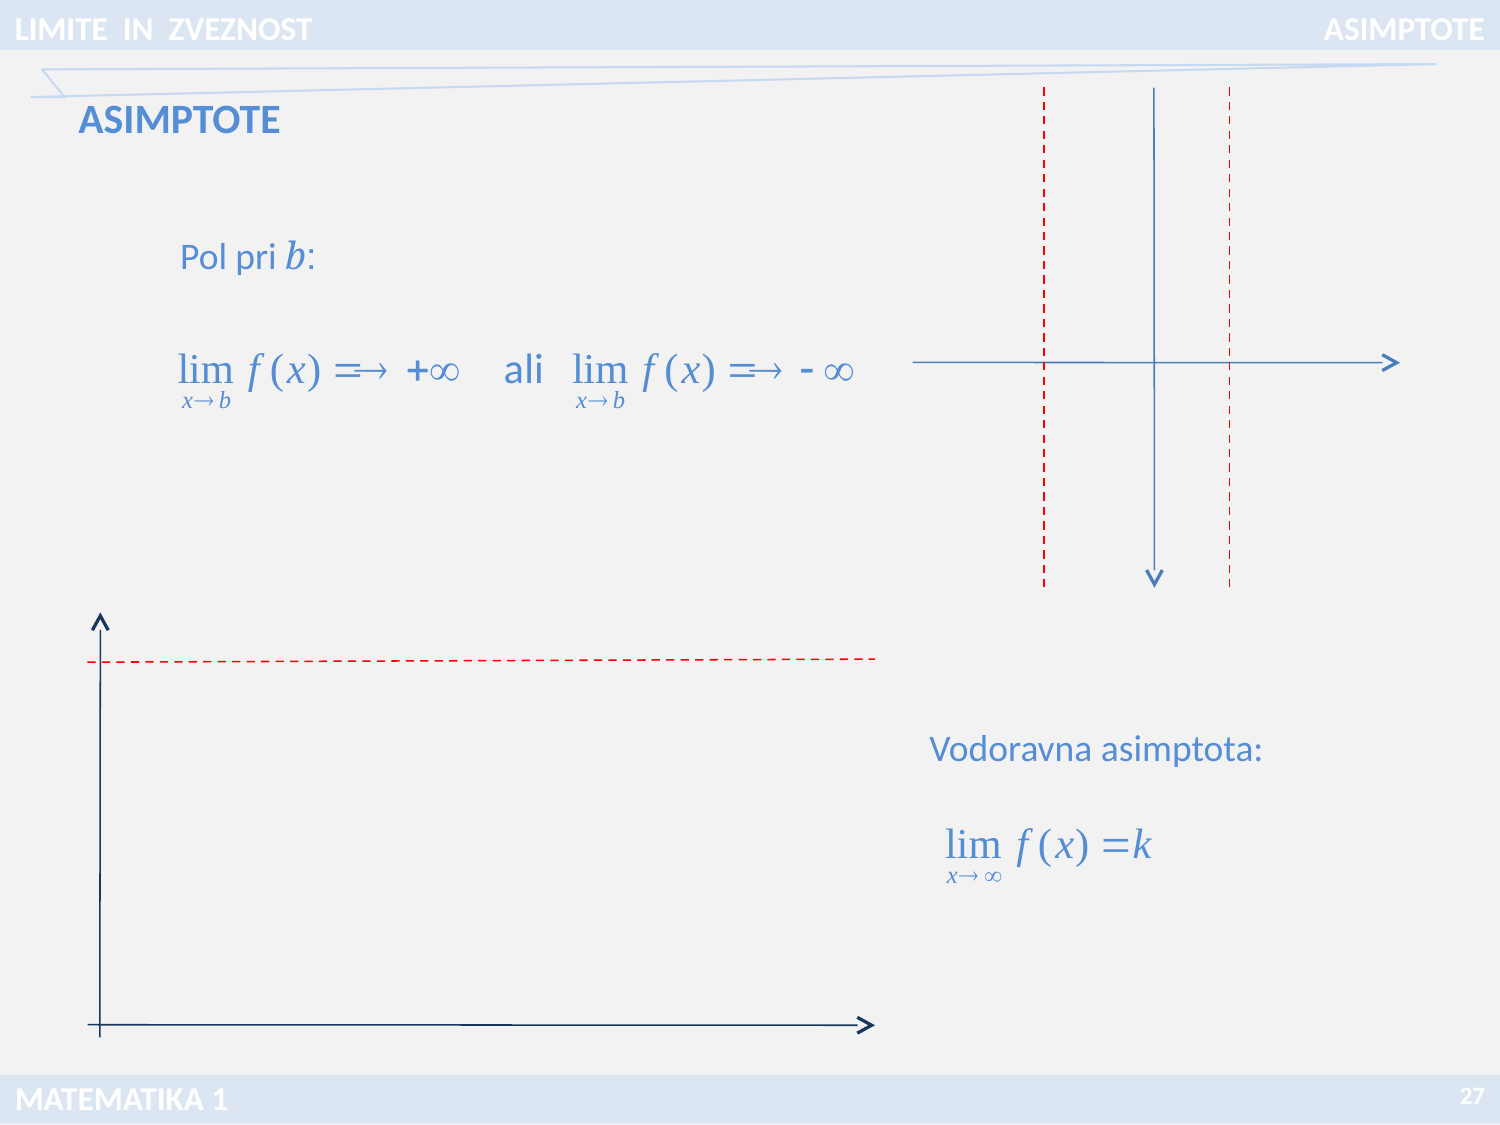

LIMITE IN ZVEZNOST
ASIMPTOTE
ASIMPTOTE
Pol pri b:
Vodoravna asimptota:
MATEMATIKA 1